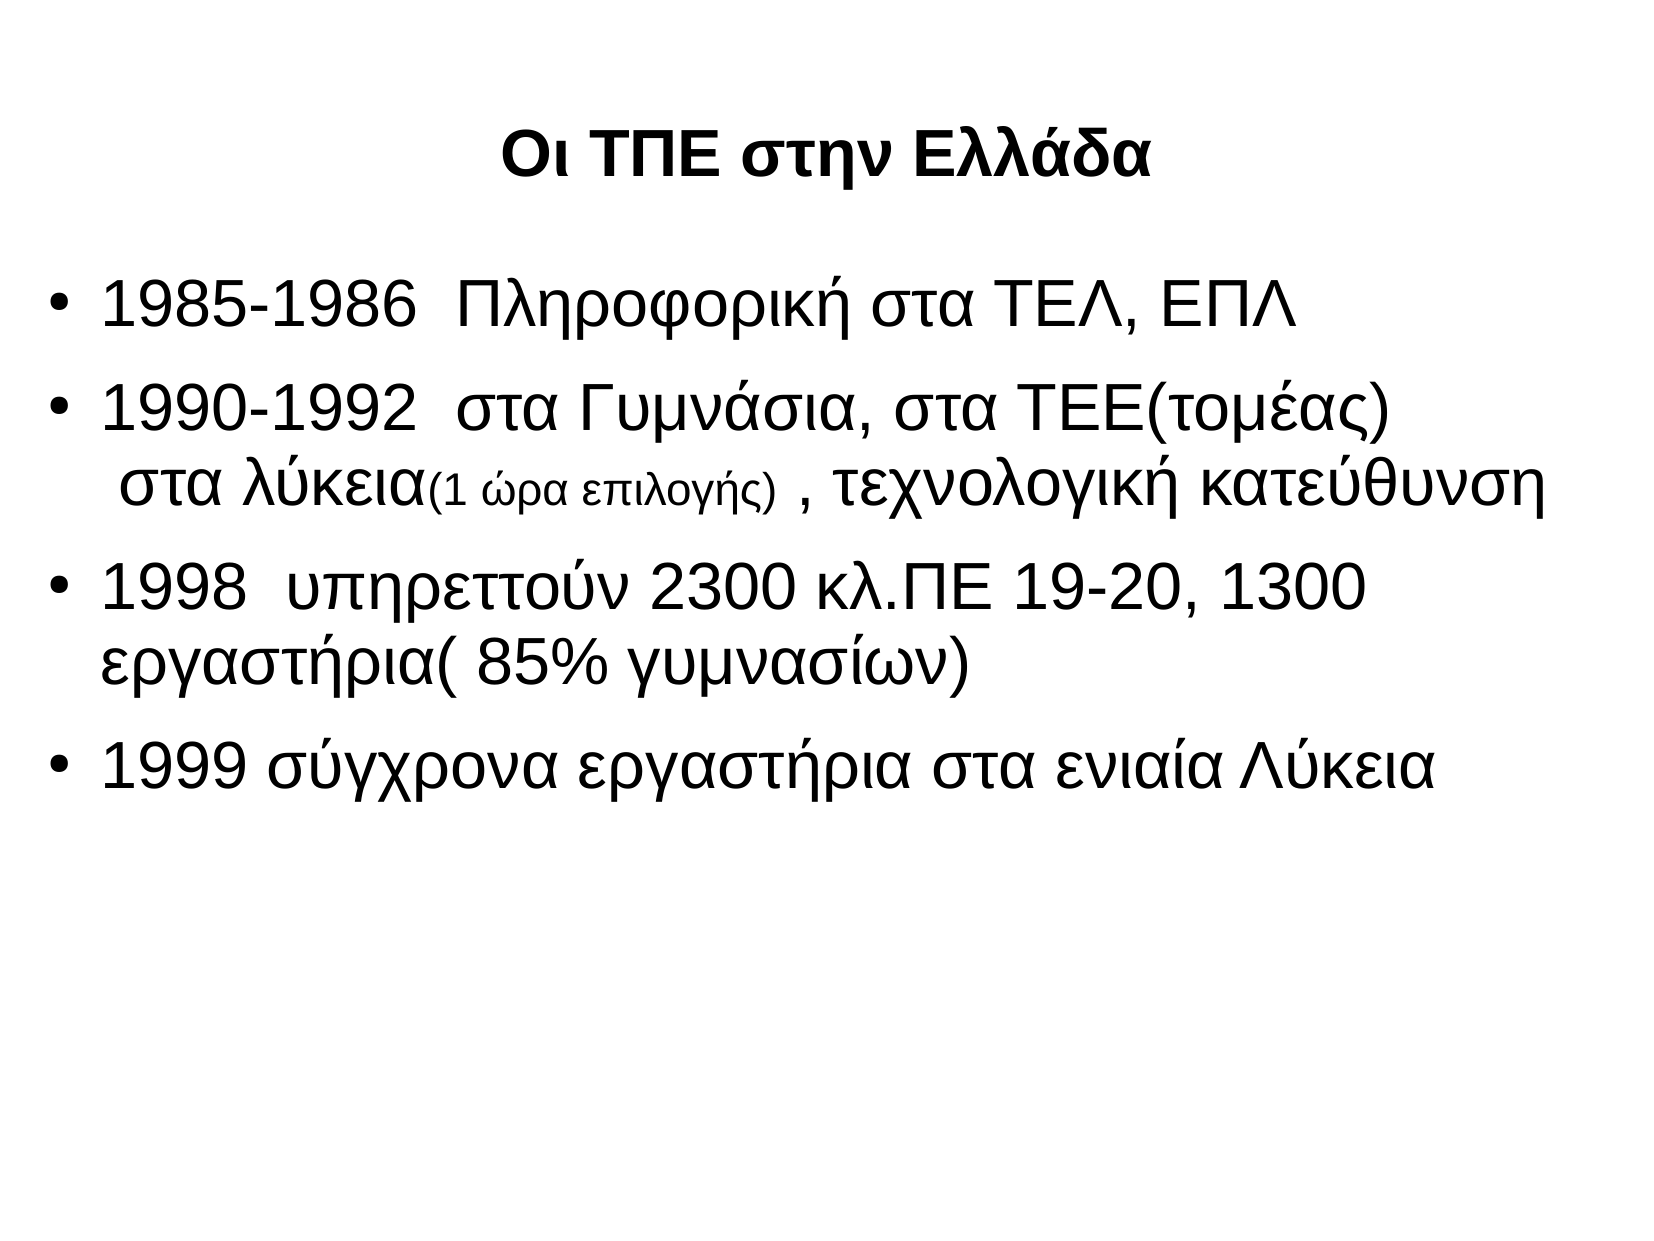

# Οι ΤΠΕ στην Ελλάδα
1985-1986 Πληροφορική στα ΤΕΛ, ΕΠΛ
1990-1992 στα Γυμνάσια, στα ΤΕΕ(τομέας)
 στα λύκεια(1 ώρα επιλογής) , τεχνολογική κατεύθυνση
1998 υπηρεττούν 2300 κλ.ΠΕ 19-20, 1300 εργαστήρια( 85% γυμνασίων)
1999 σύγχρονα εργαστήρια στα ενιαία Λύκεια